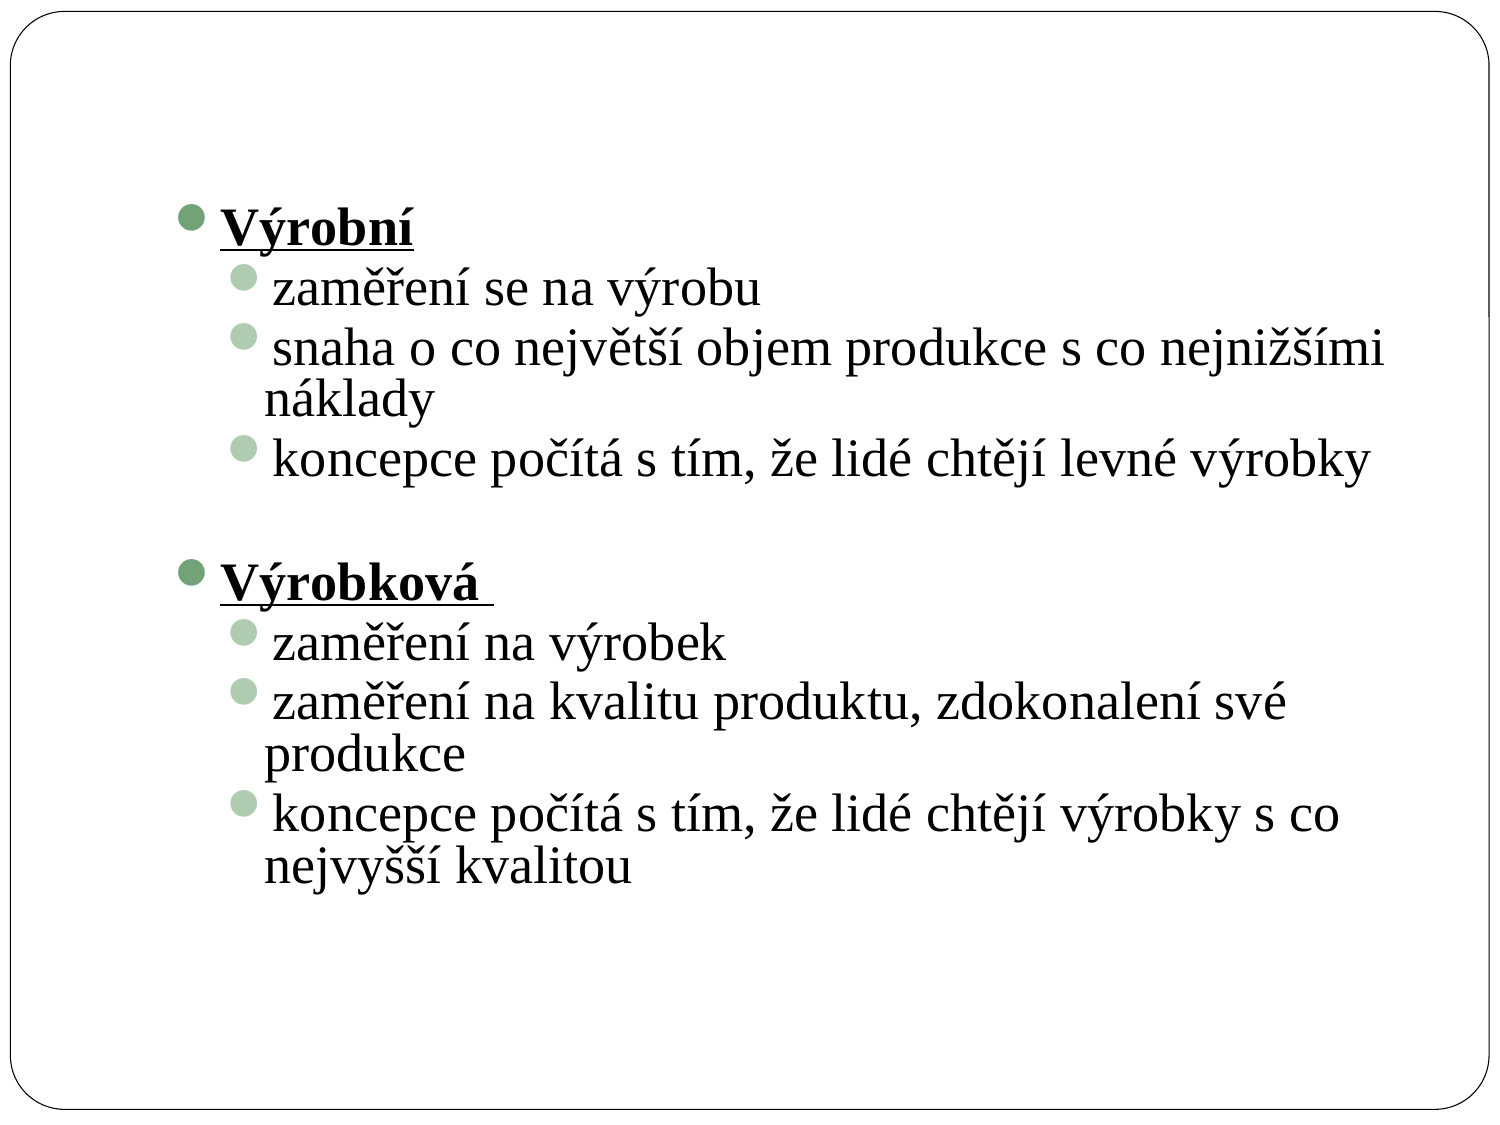

# Výrobní
zaměření se na výrobu
snaha o co největší objem produkce s co nejnižšími náklady
koncepce počítá s tím, že lidé chtějí levné výrobky
Výrobková
zaměření na výrobek
zaměření na kvalitu produktu, zdokonalení své produkce
koncepce počítá s tím, že lidé chtějí výrobky s co nejvyšší kvalitou